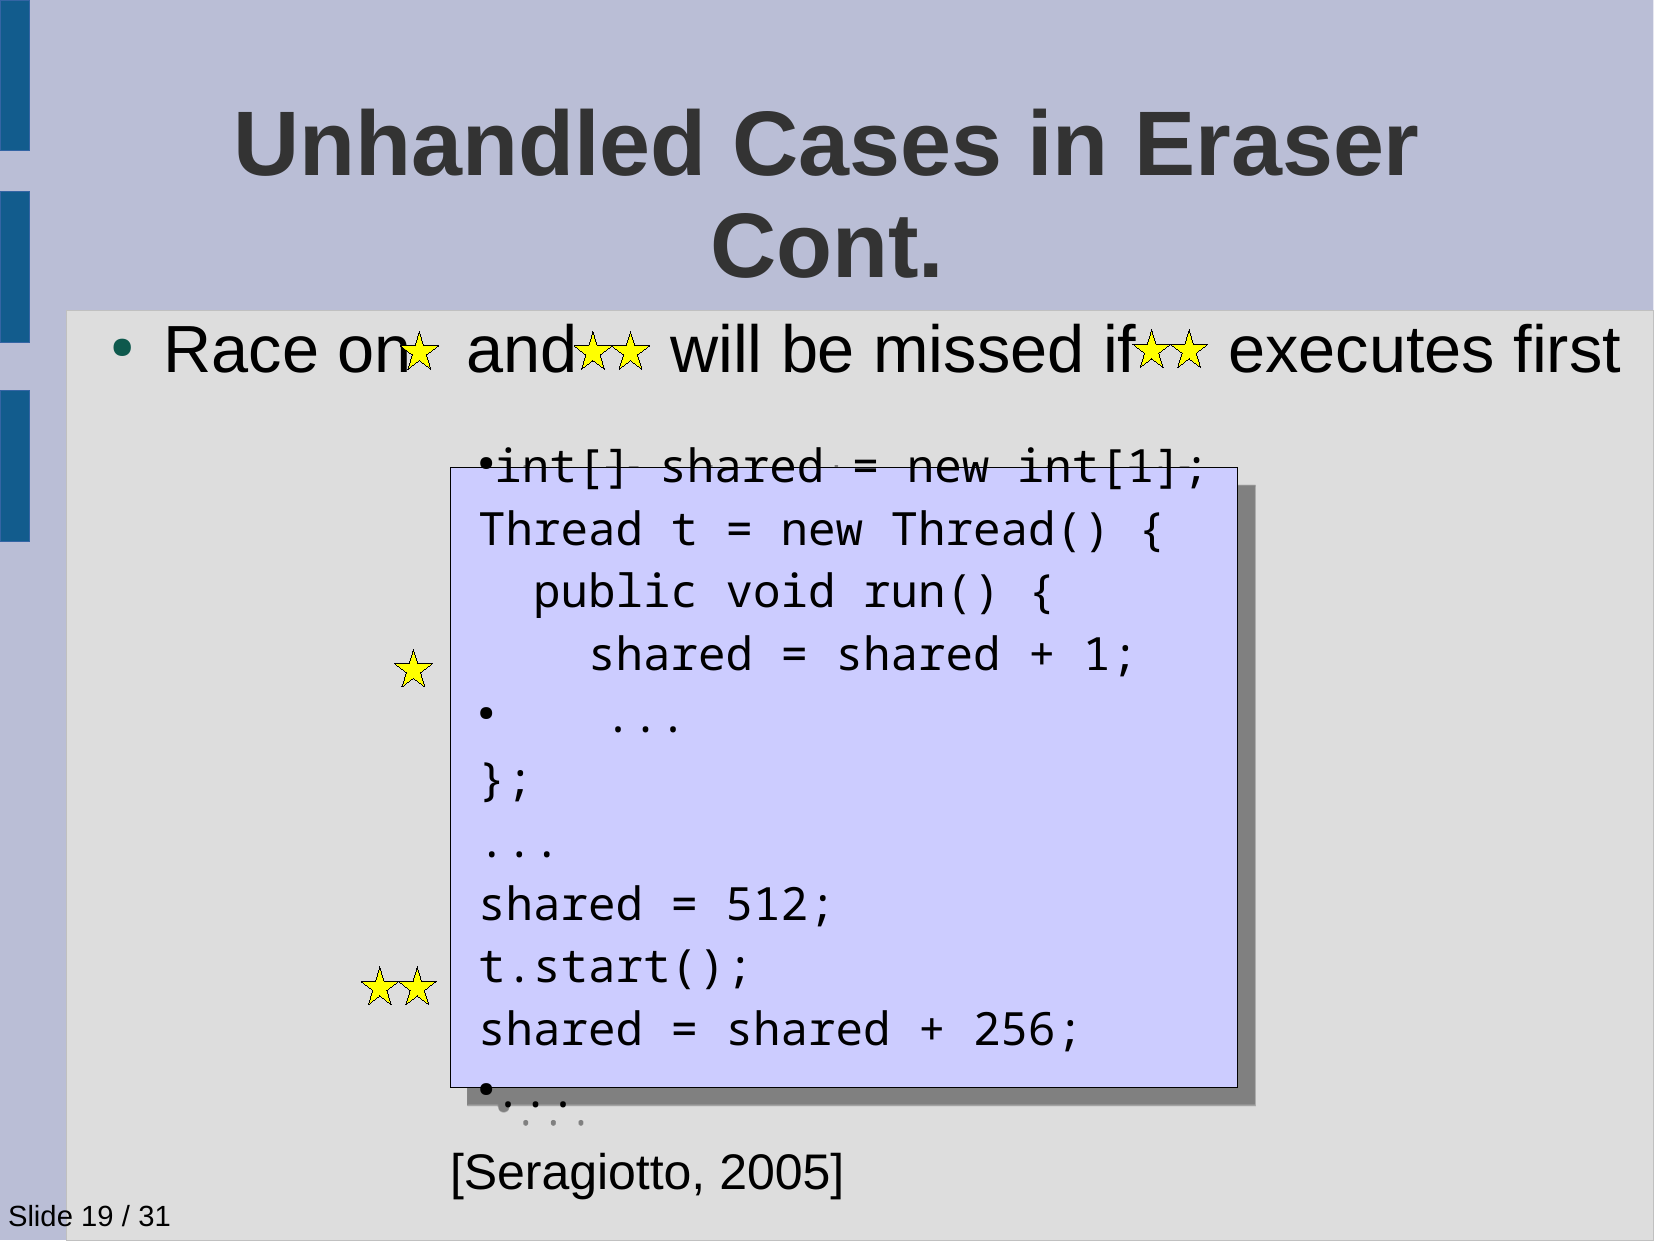

# Unhandled Cases in Eraser Cont.
Race on and will be missed if executes first
int[] shared = new int[1];
Thread t = new Thread() {
 public void run() {
 shared = shared + 1;
 ...
};
...
shared = 512;
t.start();
shared = shared + 256;
...
[Seragiotto, 2005]
Slide 19 / 31